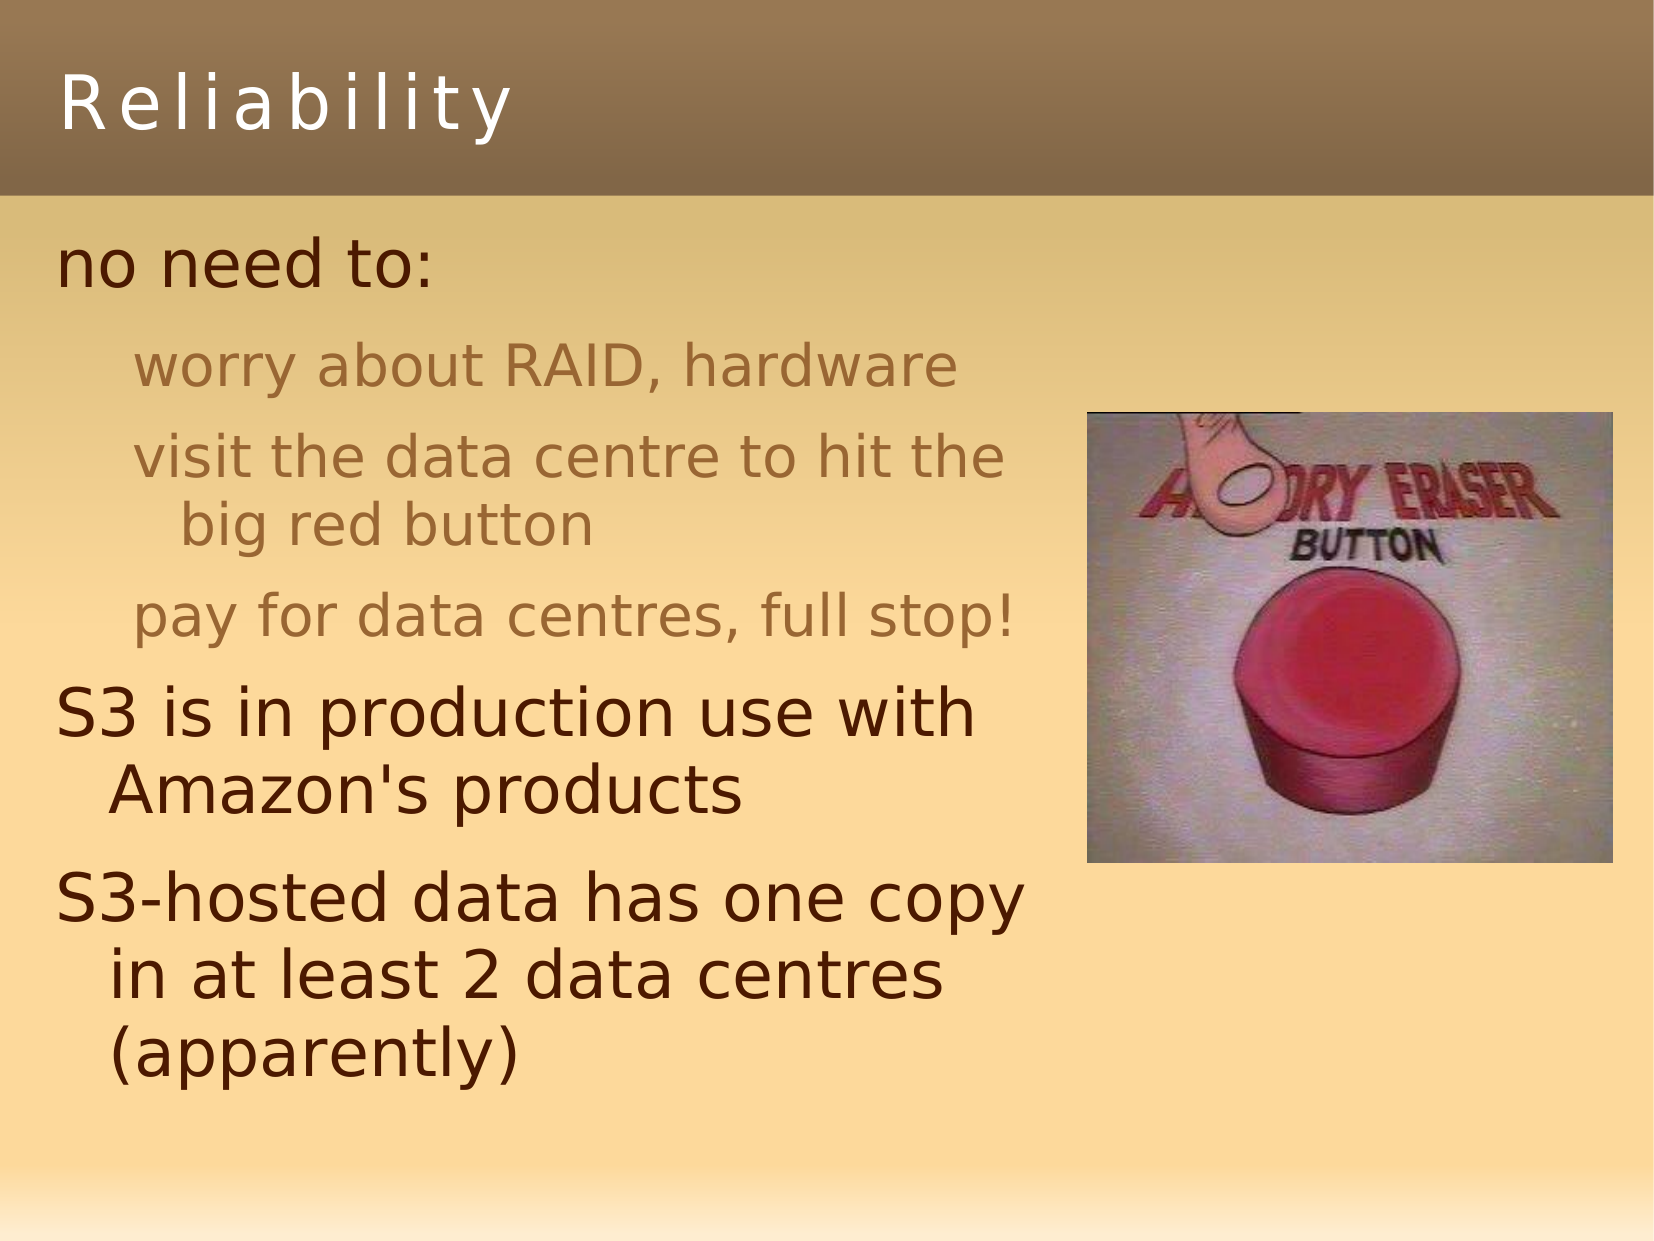

# Reliability
no need to:
worry about RAID, hardware
visit the data centre to hit the big red button
pay for data centres, full stop!
S3 is in production use with Amazon's products
S3-hosted data has one copy in at least 2 data centres (apparently)